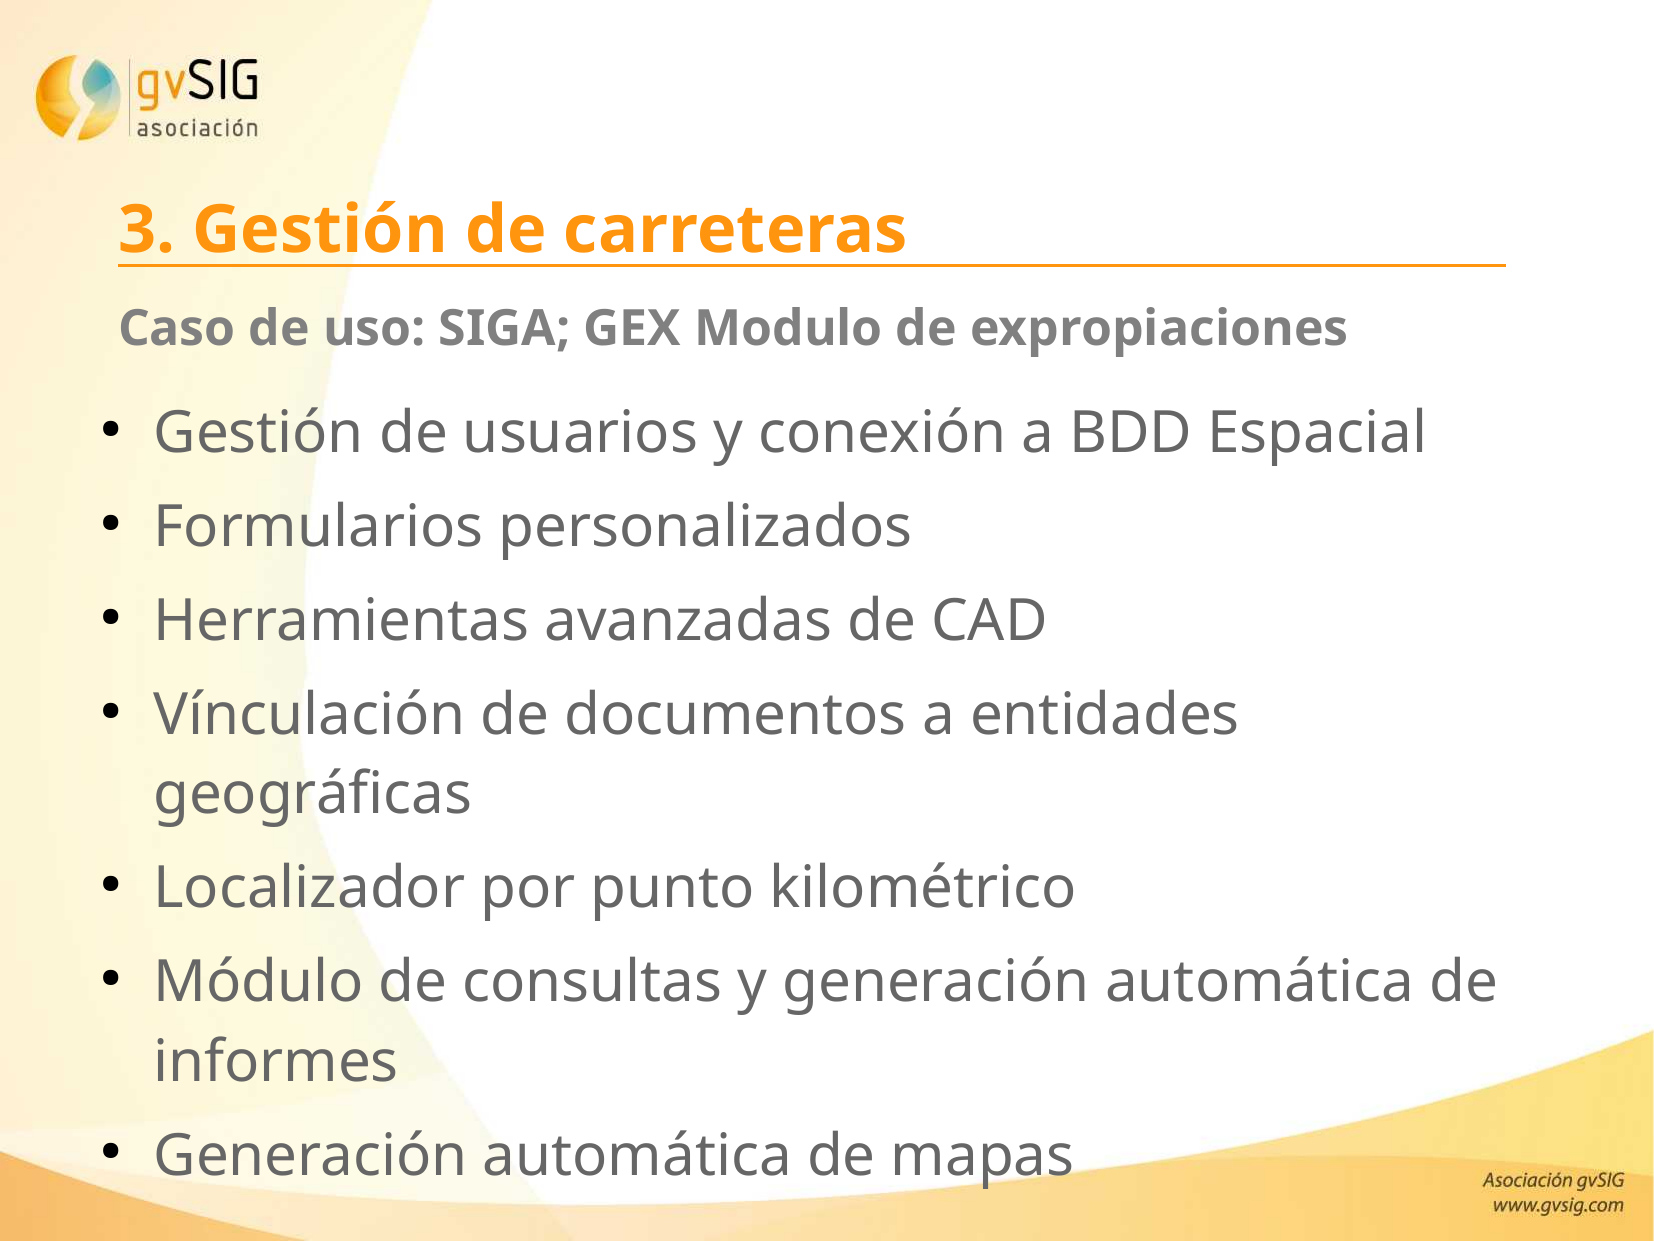

# 3. Gestión de carreteras
Caso de uso: SIGA; GEX Modulo de expropiaciones
Gestión de usuarios y conexión a BDD Espacial
Formularios personalizados
Herramientas avanzadas de CAD
Vínculación de documentos a entidades geográficas
Localizador por punto kilométrico
Módulo de consultas y generación automática de informes
Generación automática de mapas